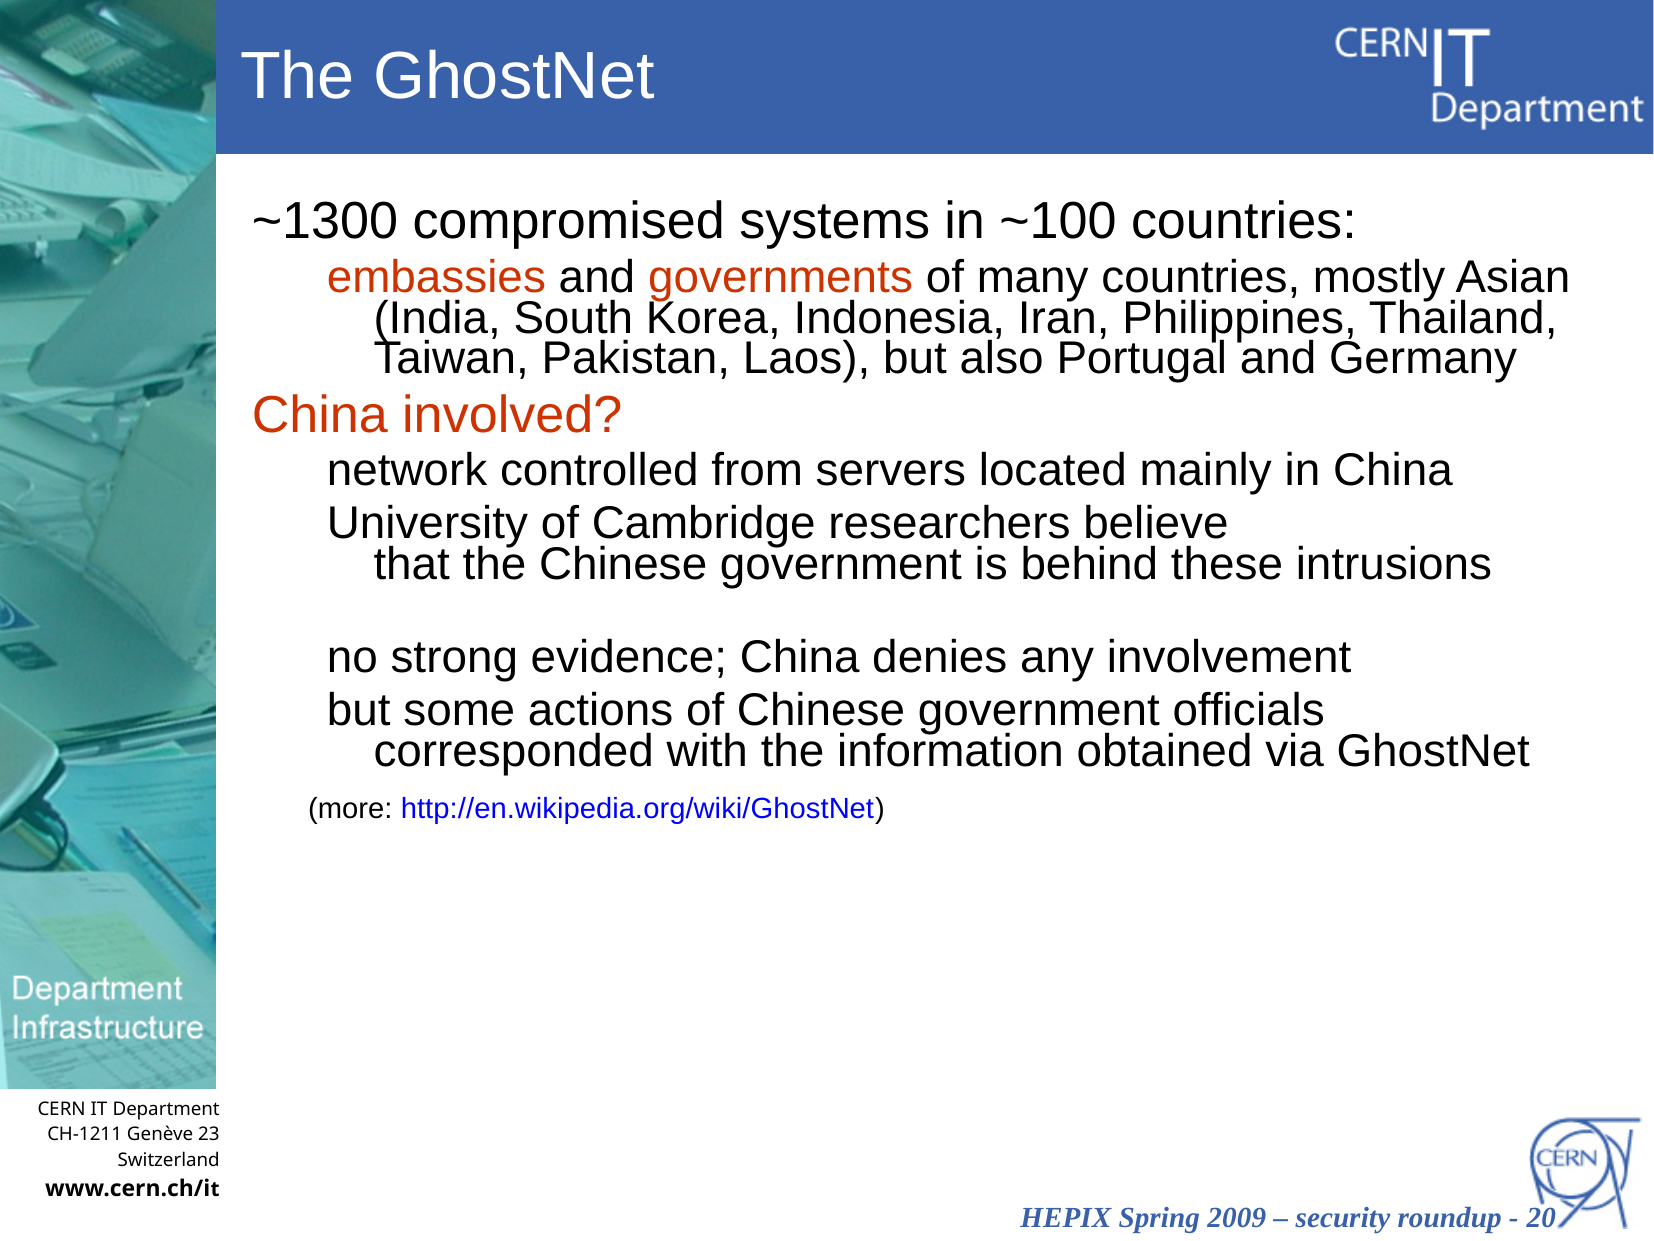

# The GhostNet
~1300 compromised systems in ~100 countries:
embassies and governments of many countries, mostly Asian (India, South Korea, Indonesia, Iran, Philippines, Thailand, Taiwan, Pakistan, Laos), but also Portugal and Germany
China involved?
network controlled from servers located mainly in China
University of Cambridge researchers believe
that the Chinese government is behind these intrusions
no strong evidence; China denies any involvement
but some actions of Chinese government officials corresponded with the information obtained via GhostNet
	(more: http://en.wikipedia.org/wiki/GhostNet)